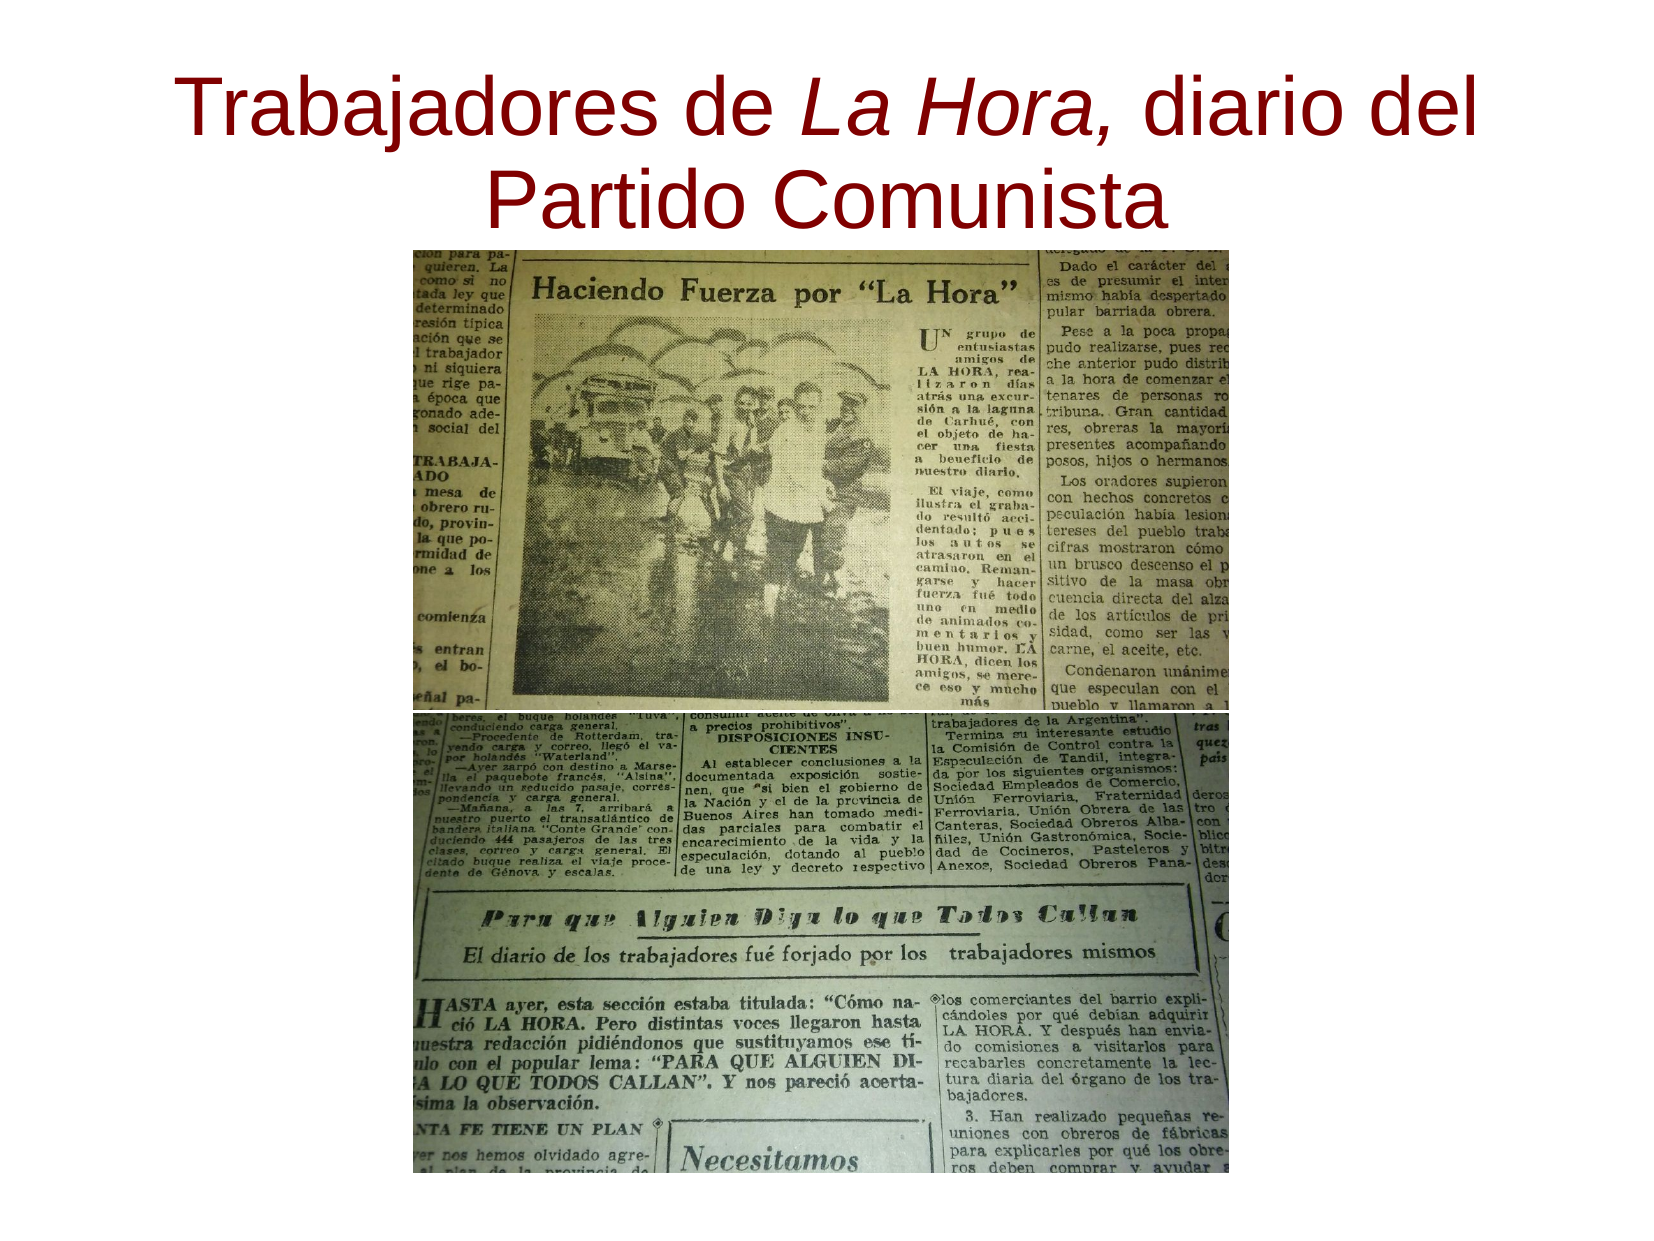

# Trabajadores de La Hora, diario del Partido Comunista